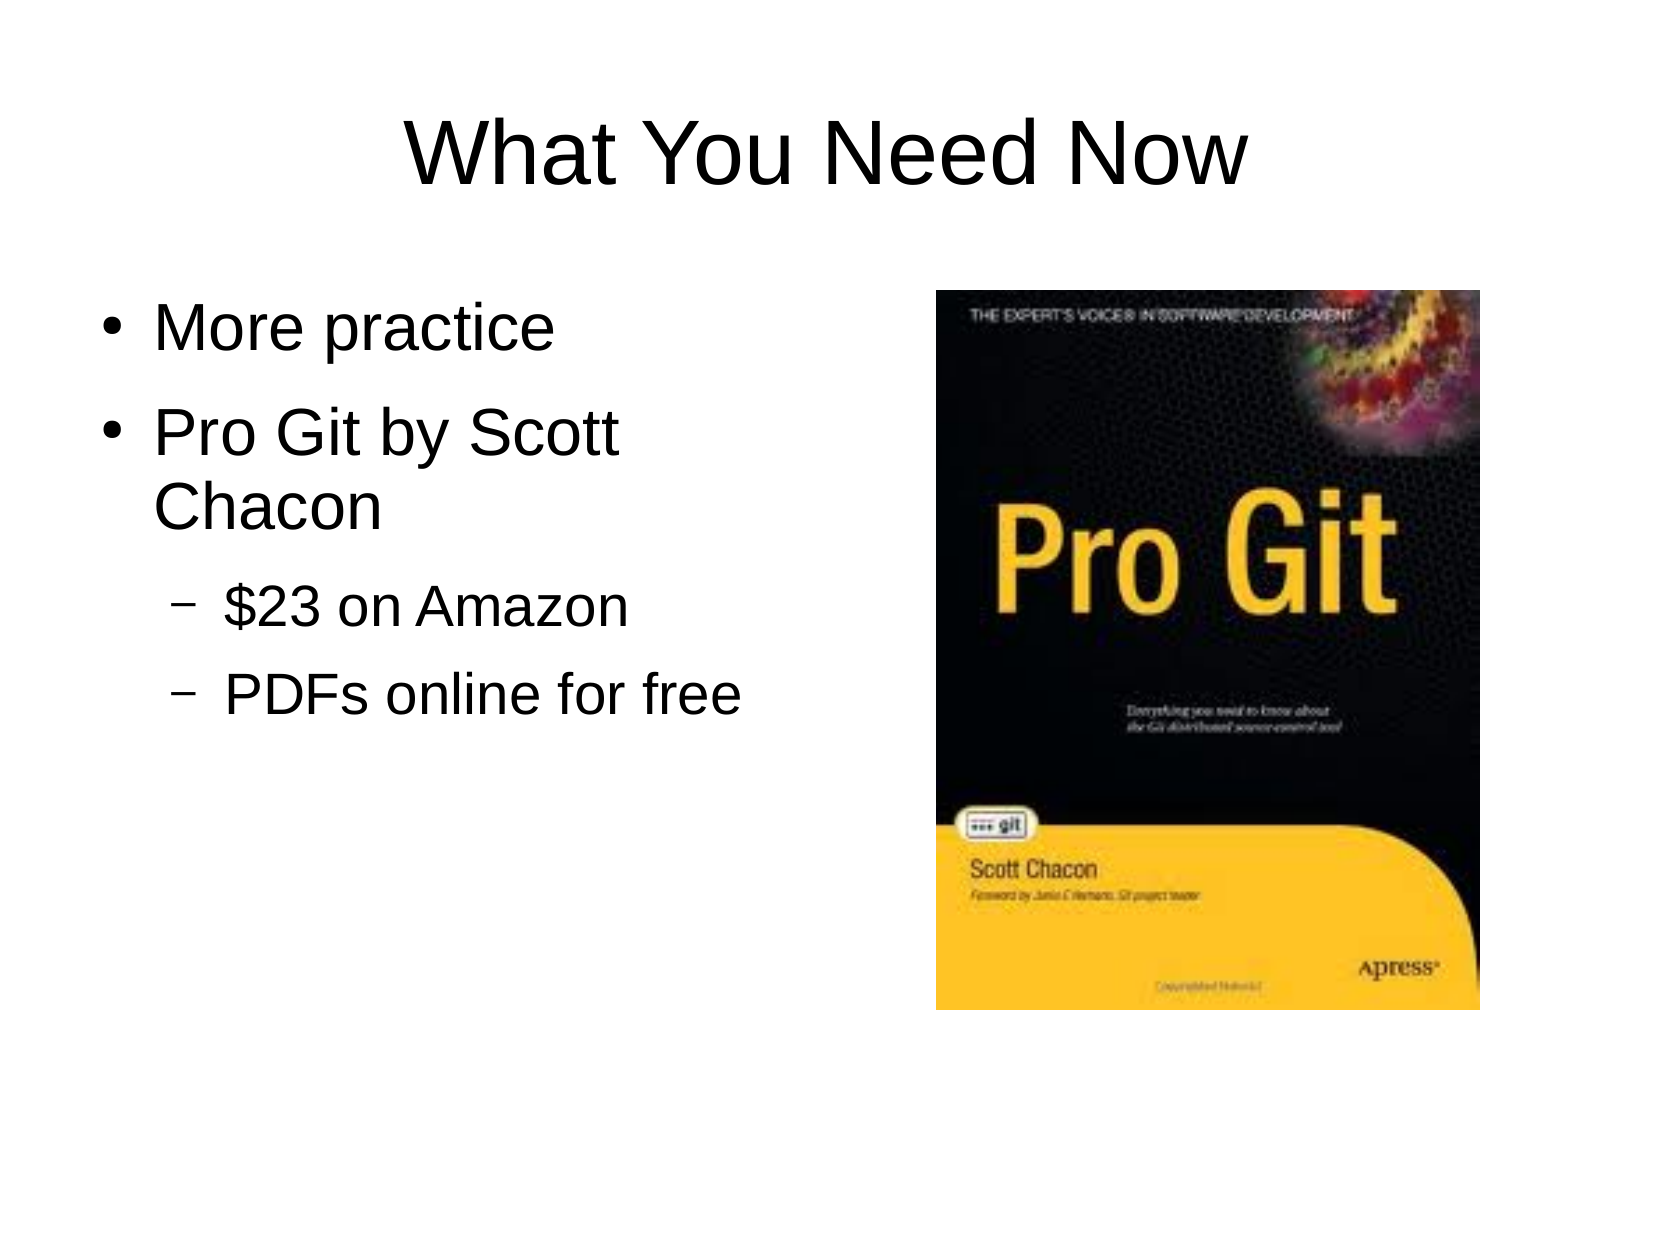

# What You Need Now
More practice
Pro Git by Scott Chacon
$23 on Amazon
PDFs online for free